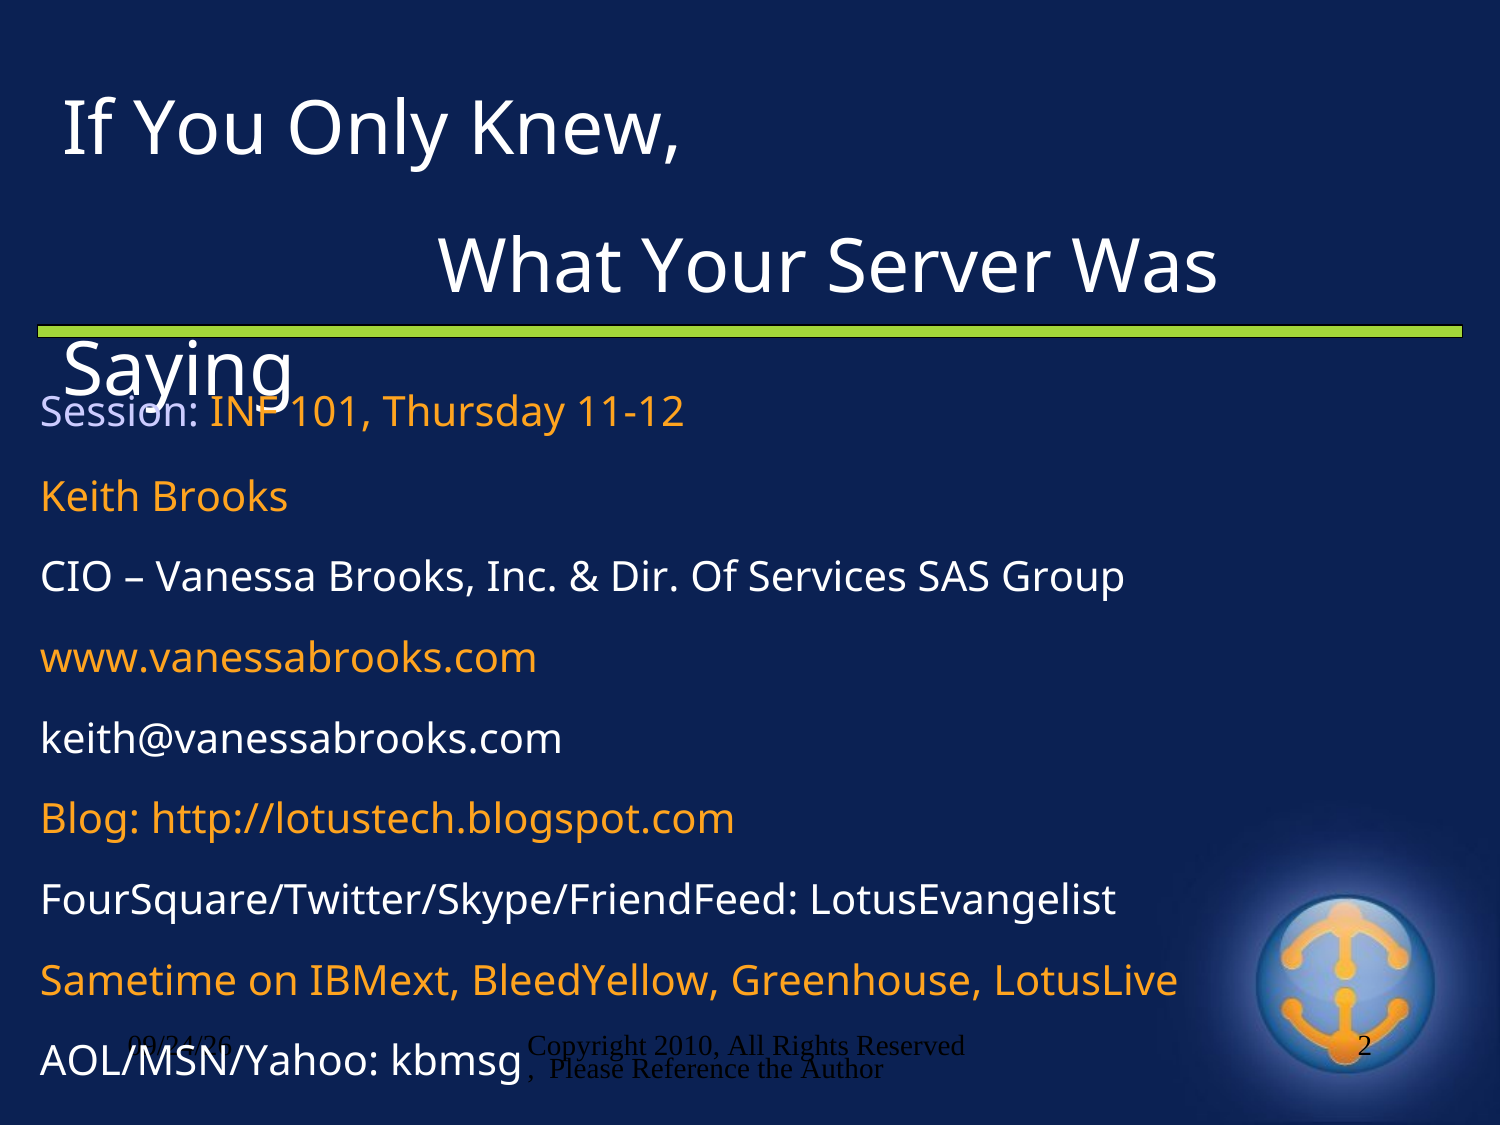

If You Only Knew,
 					What Your Server Was Saying
Session: INF 101, Thursday 11-12
Keith Brooks
CIO – Vanessa Brooks, Inc. & Dir. Of Services SAS Group
www.vanessabrooks.com
keith@vanessabrooks.com
Blog: http://lotustech.blogspot.com
FourSquare/Twitter/Skype/FriendFeed: LotusEvangelist
Sametime on IBMext, BleedYellow, Greenhouse, LotusLive
AOL/MSN/Yahoo: kbmsg
Copyright 2010, All Rights Reserved, Please Reference the Author
2